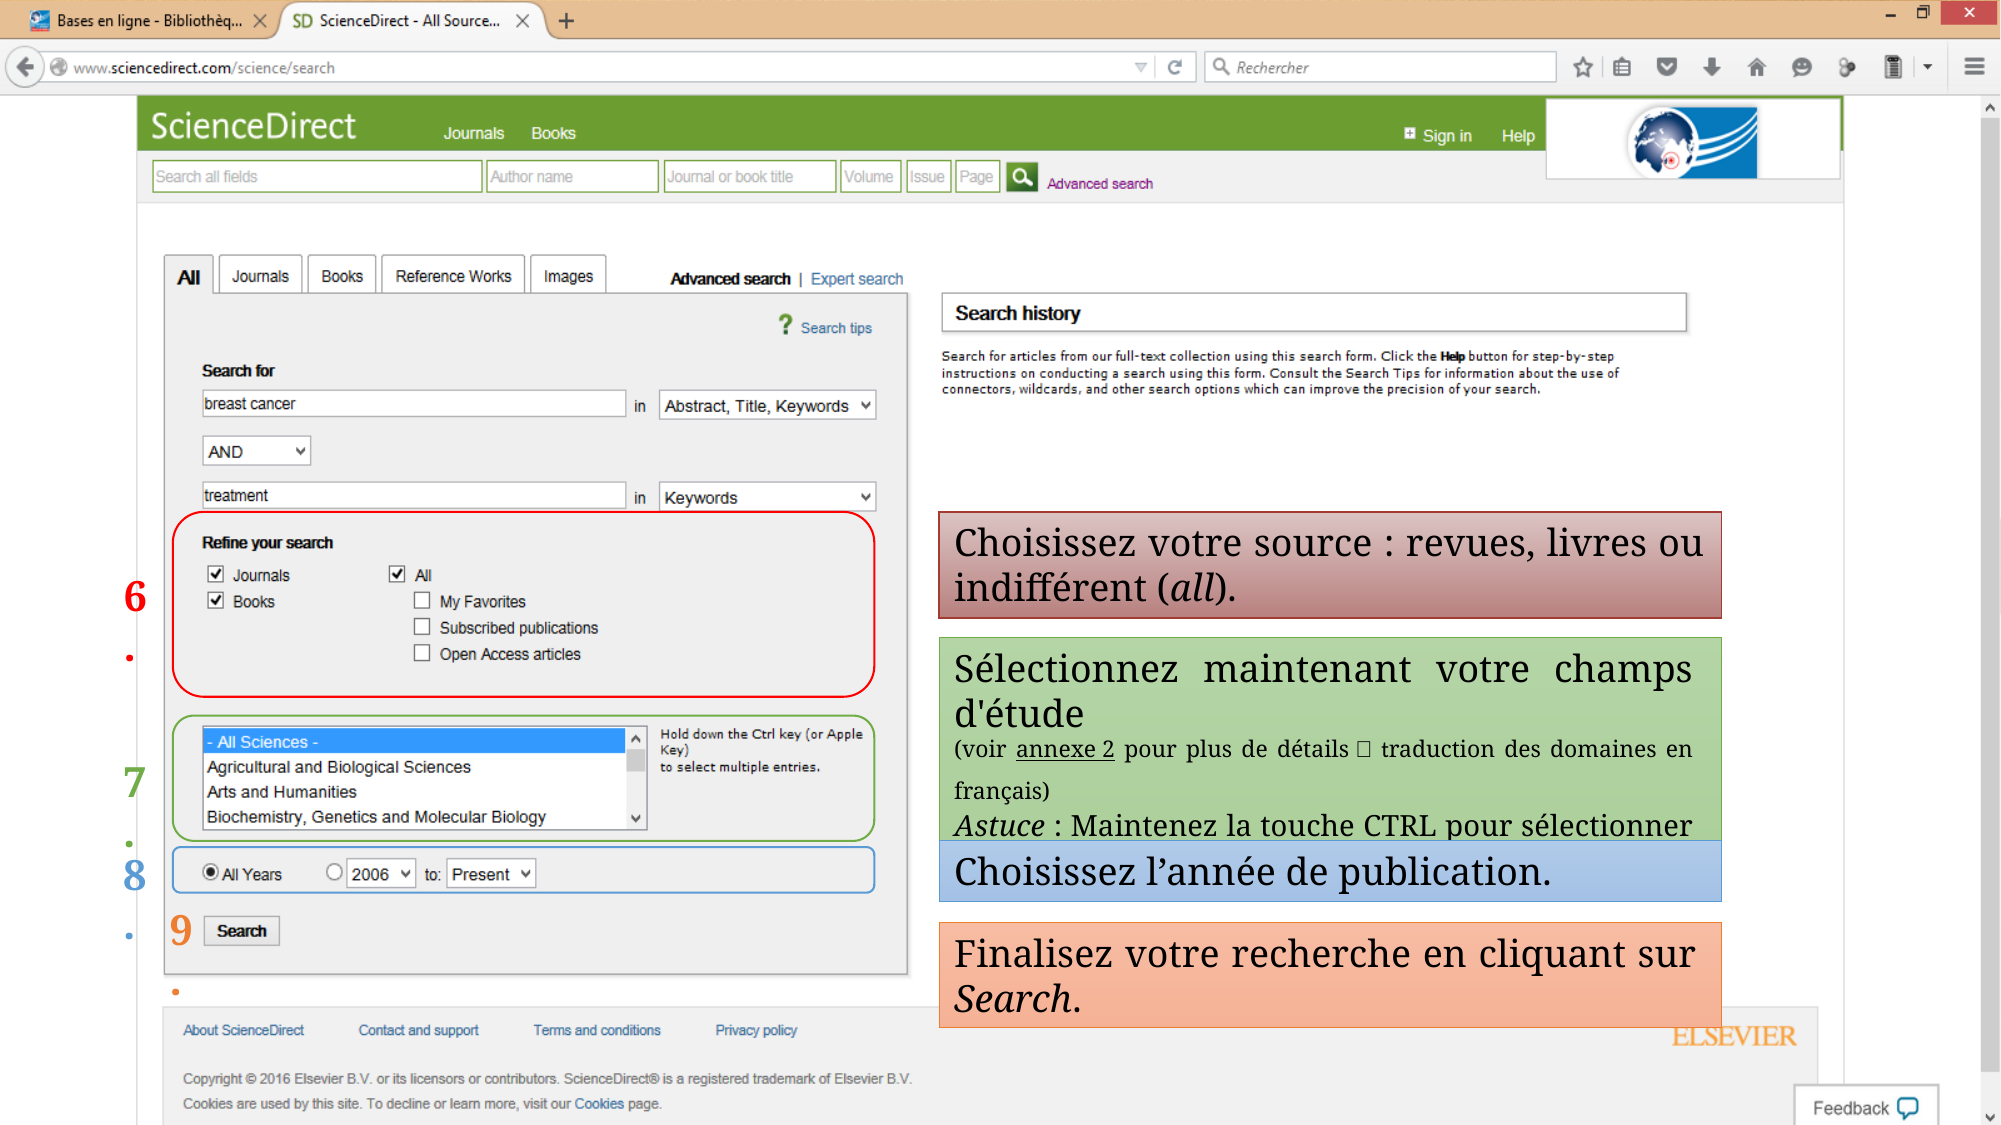

Choisissez votre source : revues, livres ou indifférent (all).
6.
Sélectionnez maintenant votre champs d'étude
(voir annexe 2 pour plus de détails  traduction des domaines en français)  
Astuce : Maintenez la touche CTRL pour sélectionner plusieurs champs d’études.
7.
8.
Choisissez l’année de publication.
9.
Finalisez votre recherche en cliquant sur Search.